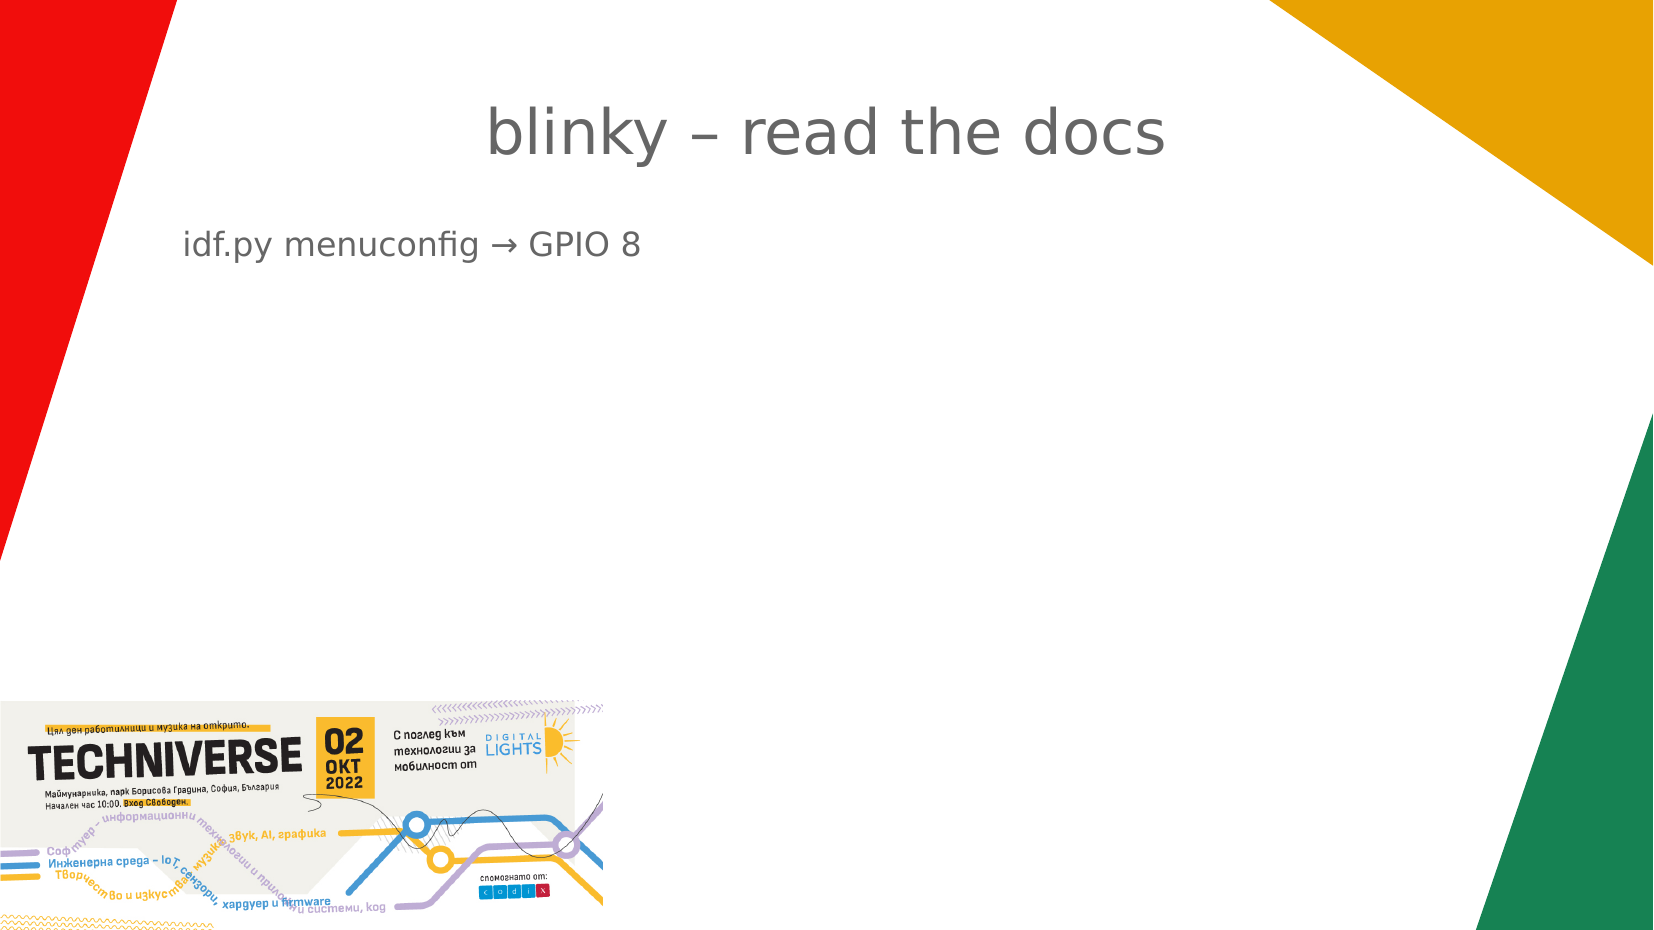

# blinky – read the docs
idf.py menuconfig → GPIO 8
11